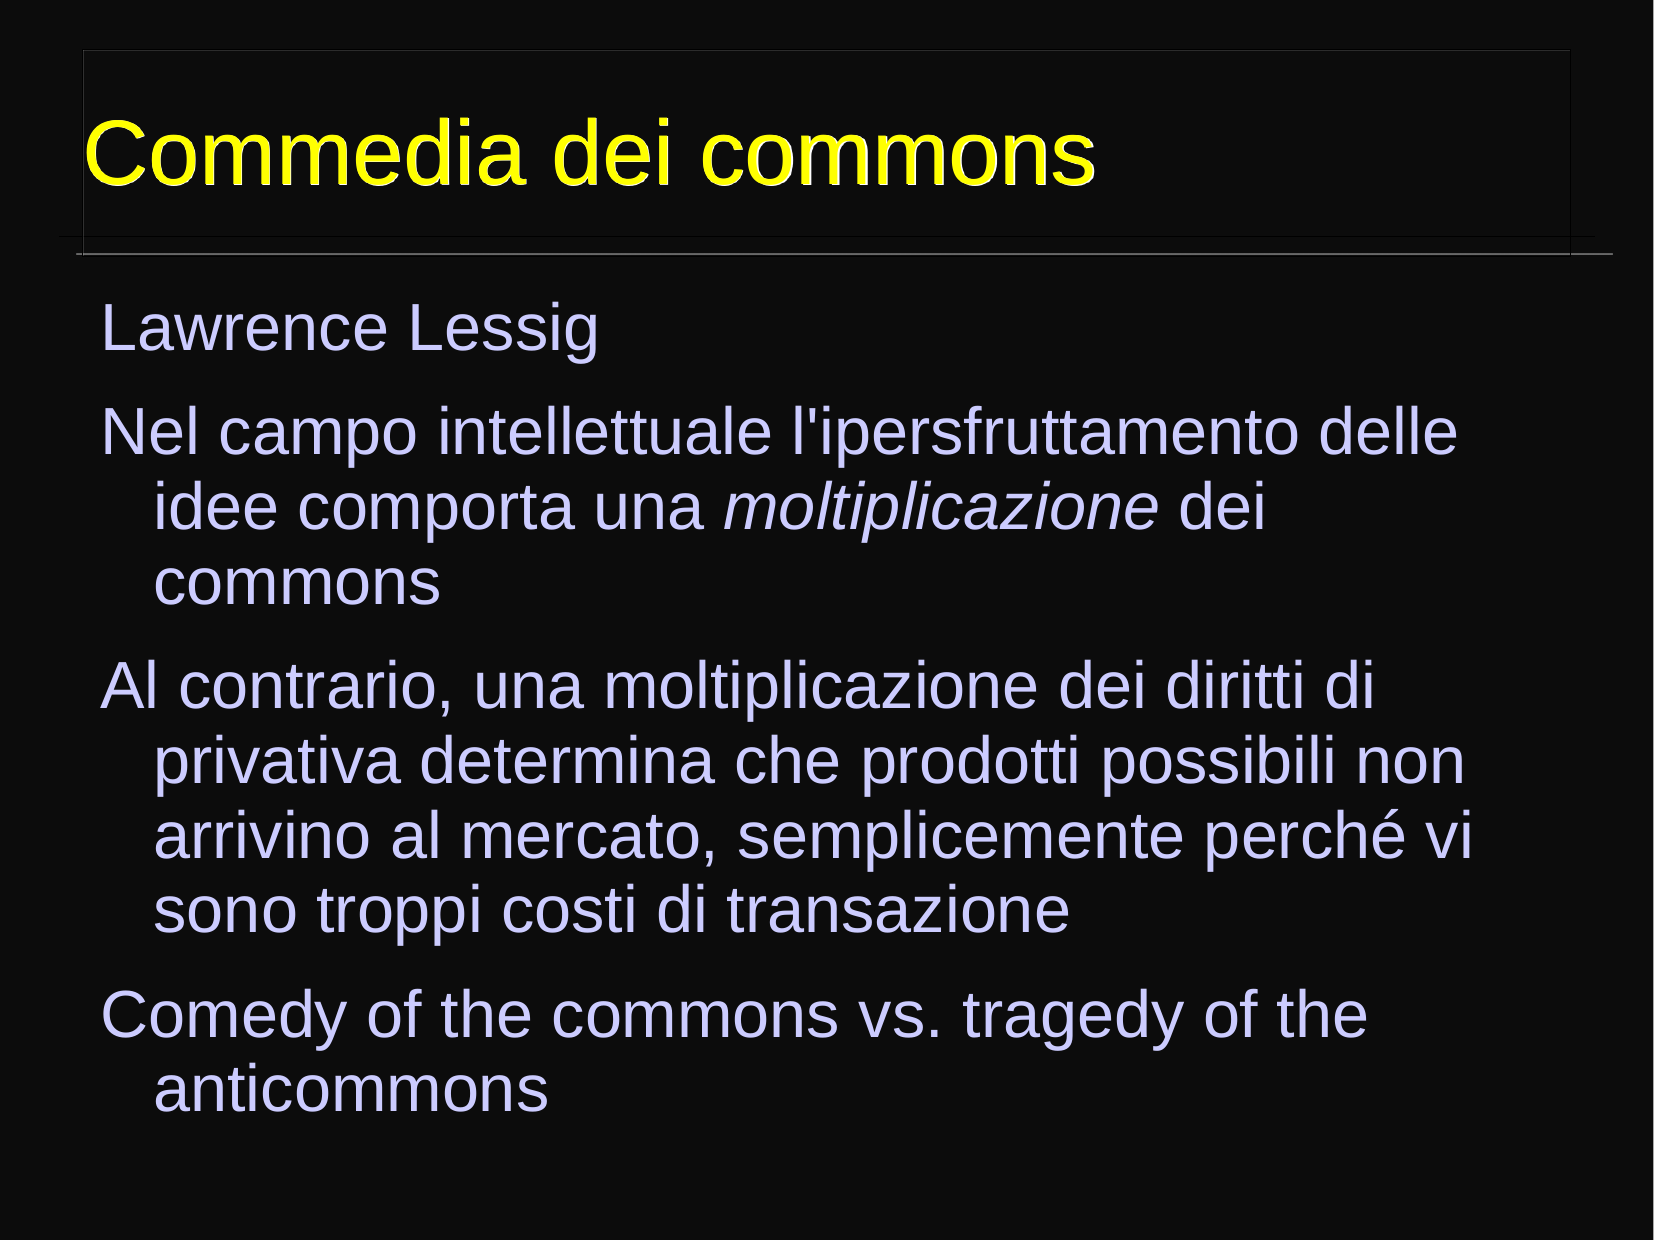

# Commedia dei commons
Lawrence Lessig
Nel campo intellettuale l'ipersfruttamento delle idee comporta una moltiplicazione dei commons
Al contrario, una moltiplicazione dei diritti di privativa determina che prodotti possibili non arrivino al mercato, semplicemente perché vi sono troppi costi di transazione
Comedy of the commons vs. tragedy of the anticommons